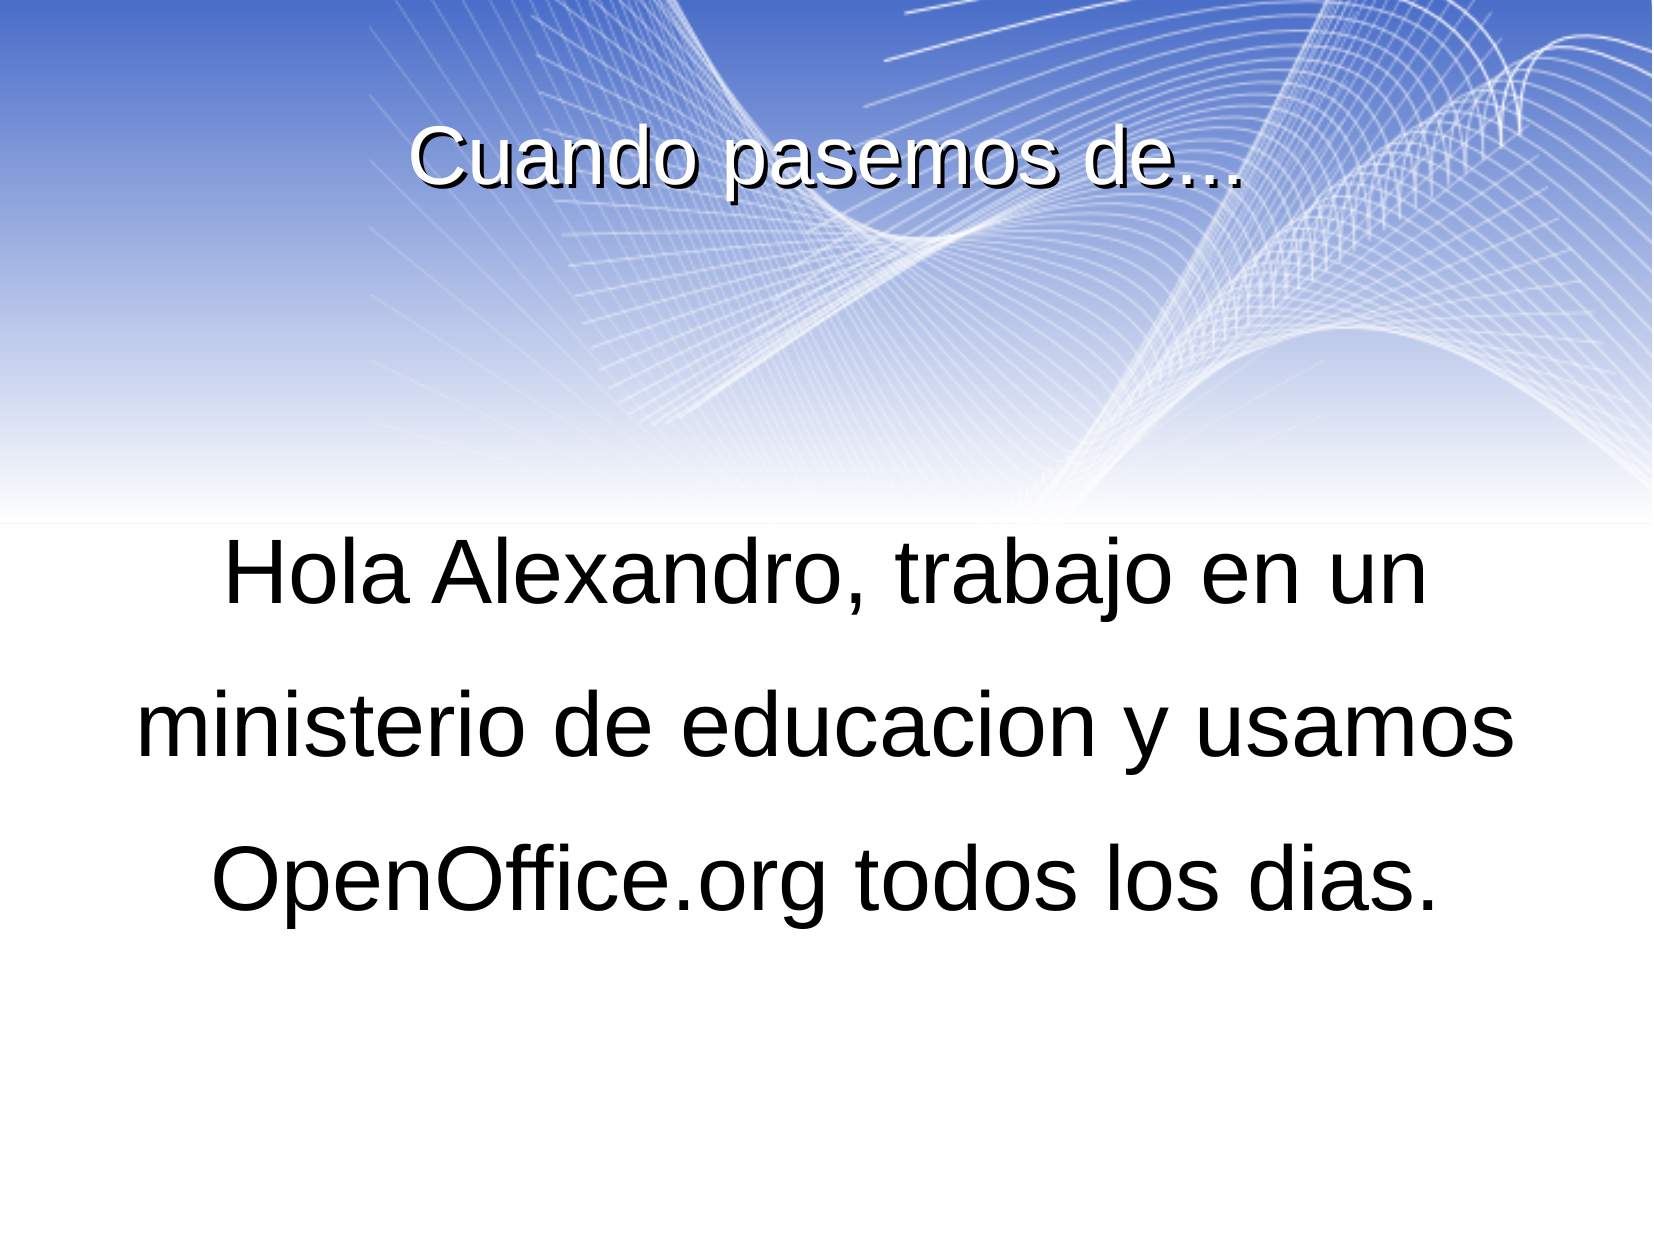

# Cuando pasemos de...
Hola Alexandro, trabajo en un ministerio de educacion y usamos OpenOffice.org todos los dias.